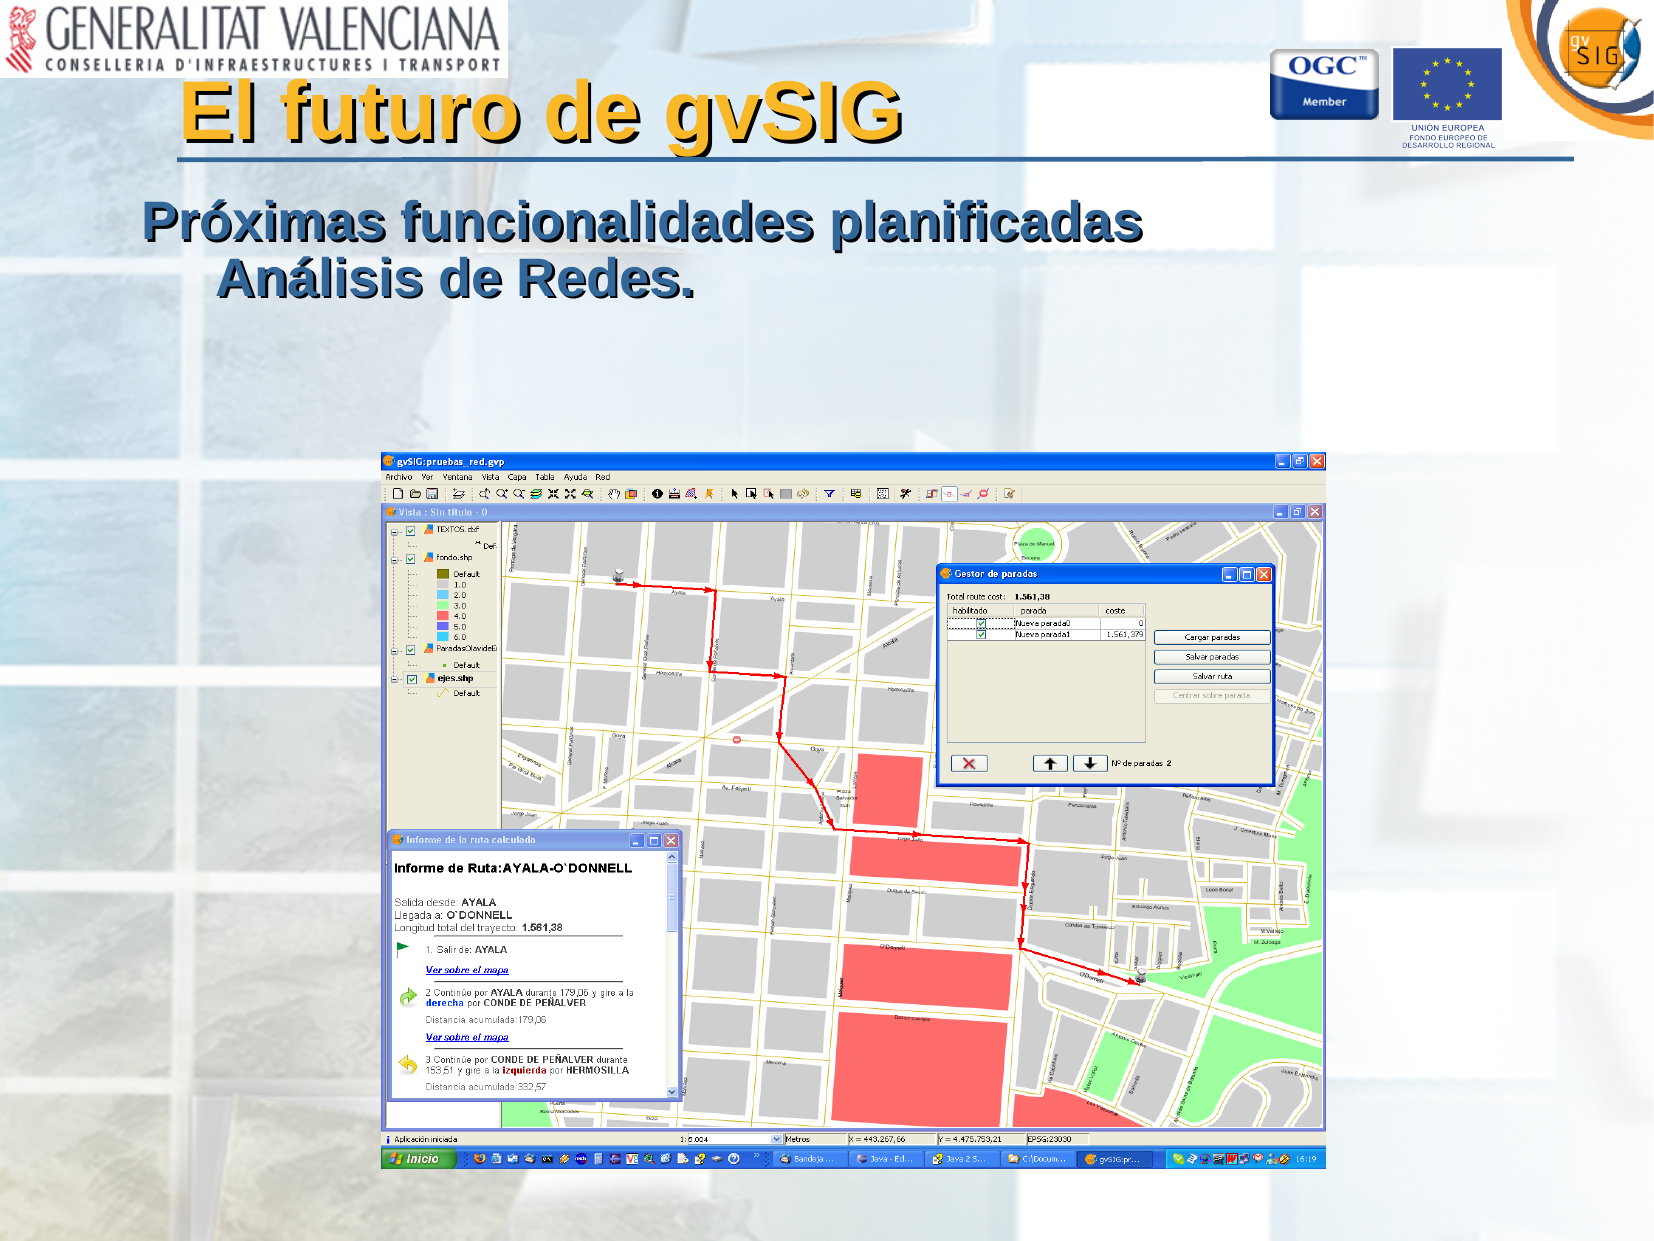

# El futuro de gvSIG
Próximas funcionalidades planificadas
	Análisis de Redes.